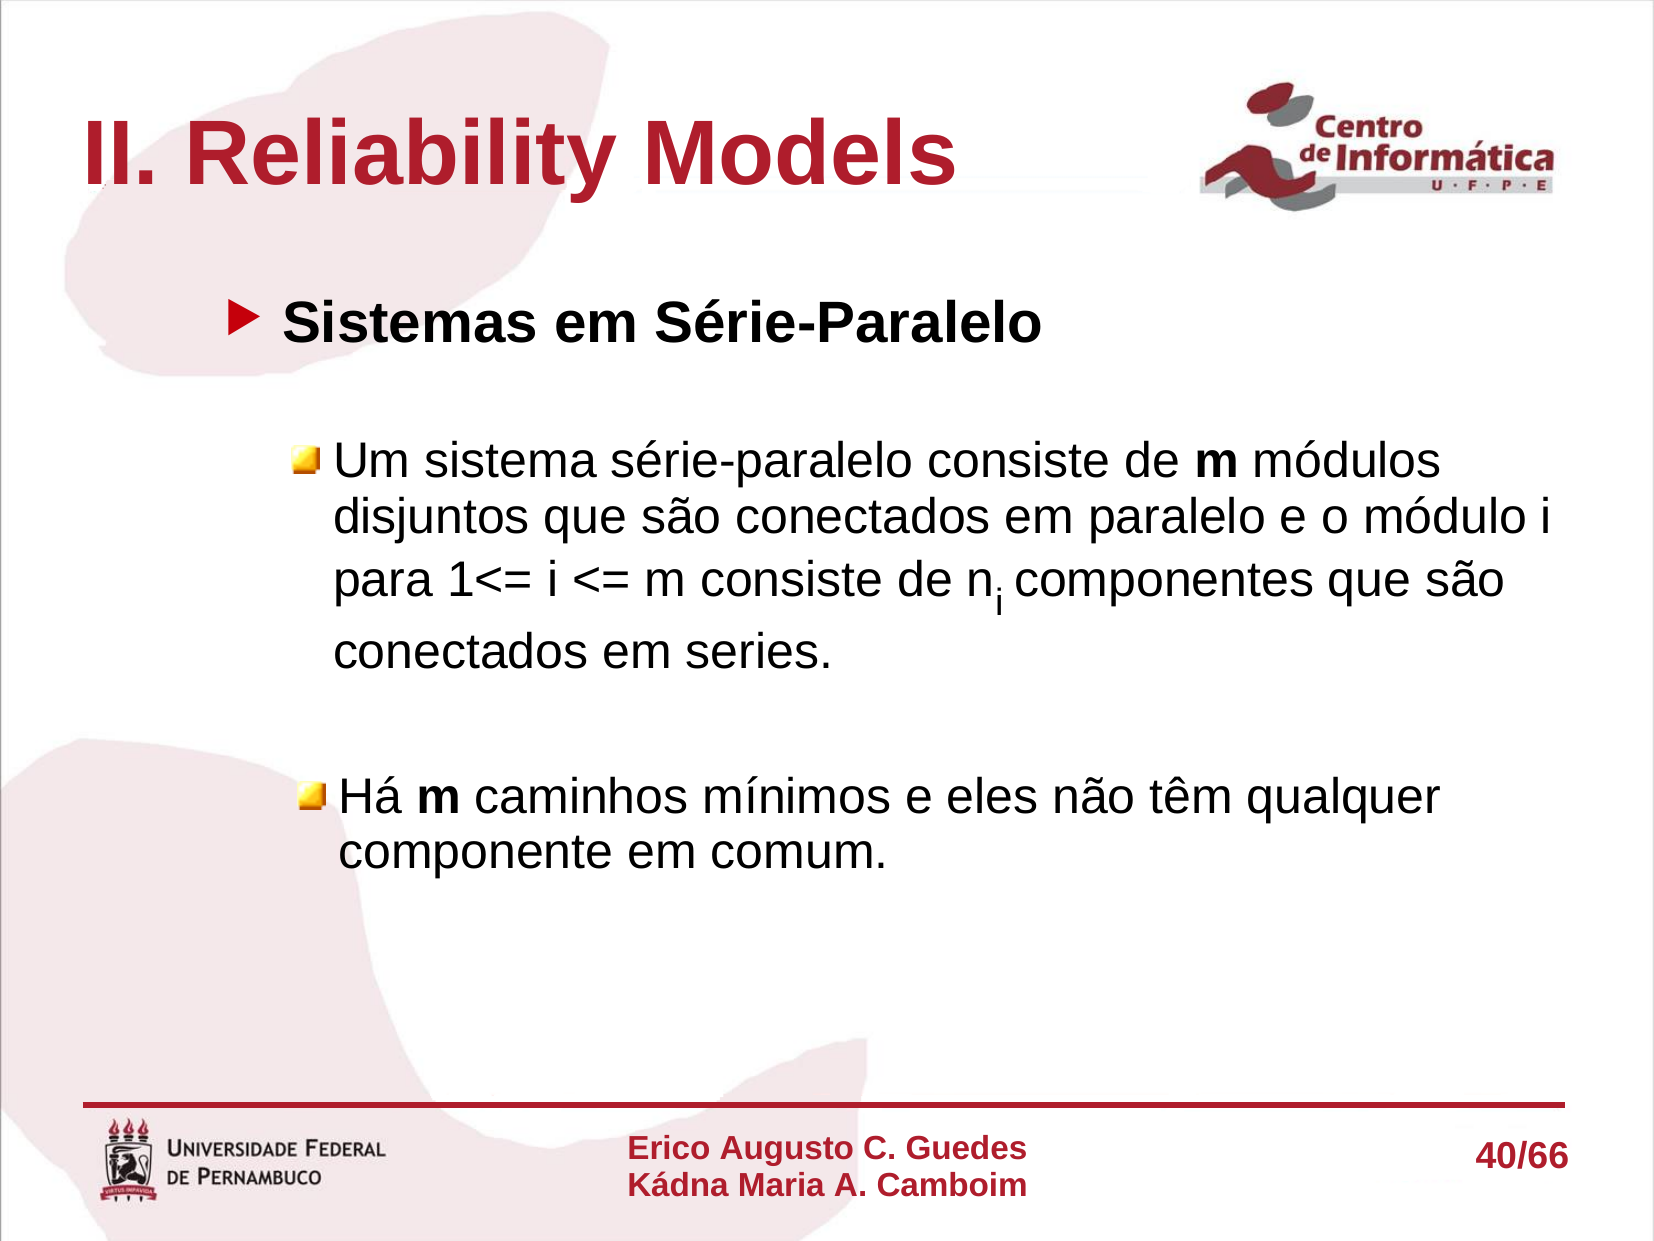

# II. Reliability Models
 Sistemas em Série-Paralelo
Um sistema série-paralelo consiste de m módulos disjuntos que são conectados em paralelo e o módulo i para 1<= i <= m consiste de ni componentes que são conectados em series.
Há m caminhos mínimos e eles não têm qualquer componente em comum.